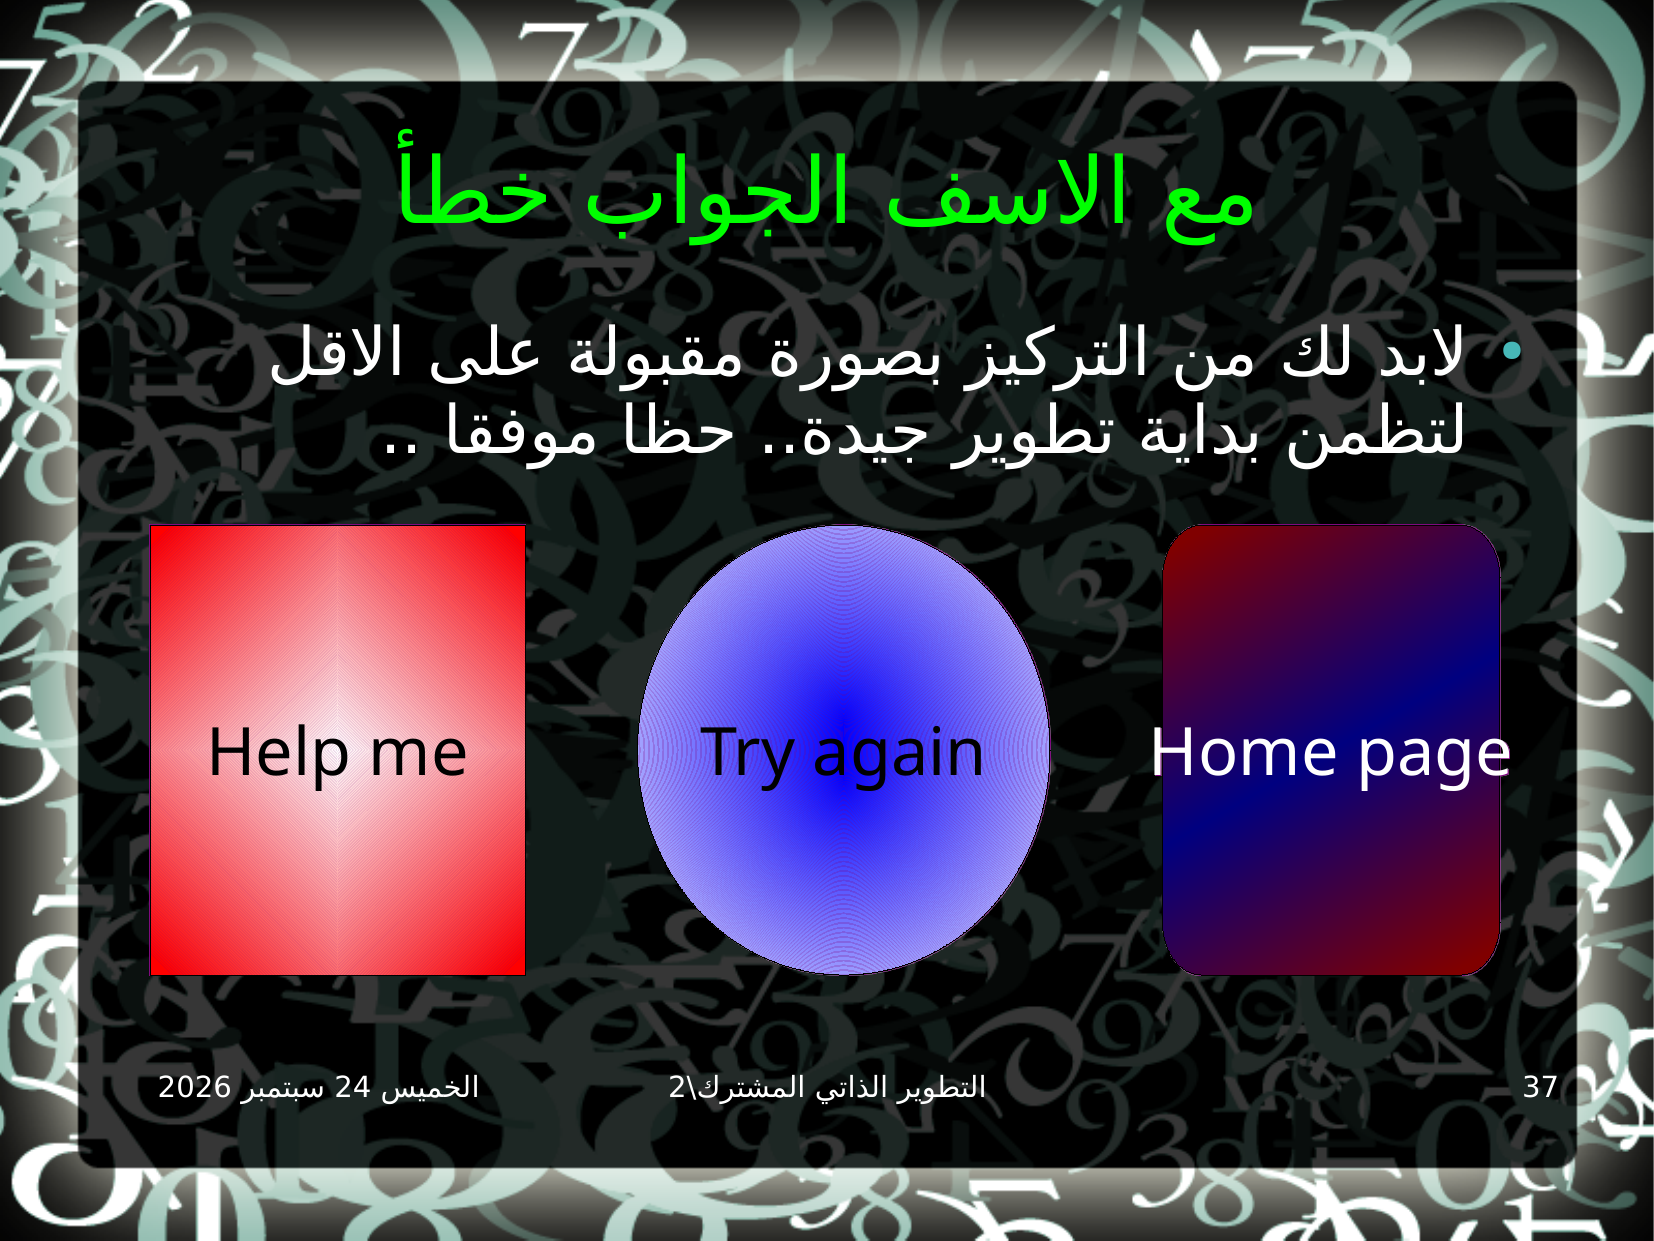

# مع الاسف الجواب خطأ
لابد لك من التركيز بصورة مقبولة على الاقل لتظمن بداية تطوير جيدة.. حظا موفقا ..
Help me
Try again
Home page
التطوير الذاتي المشترك\2
37